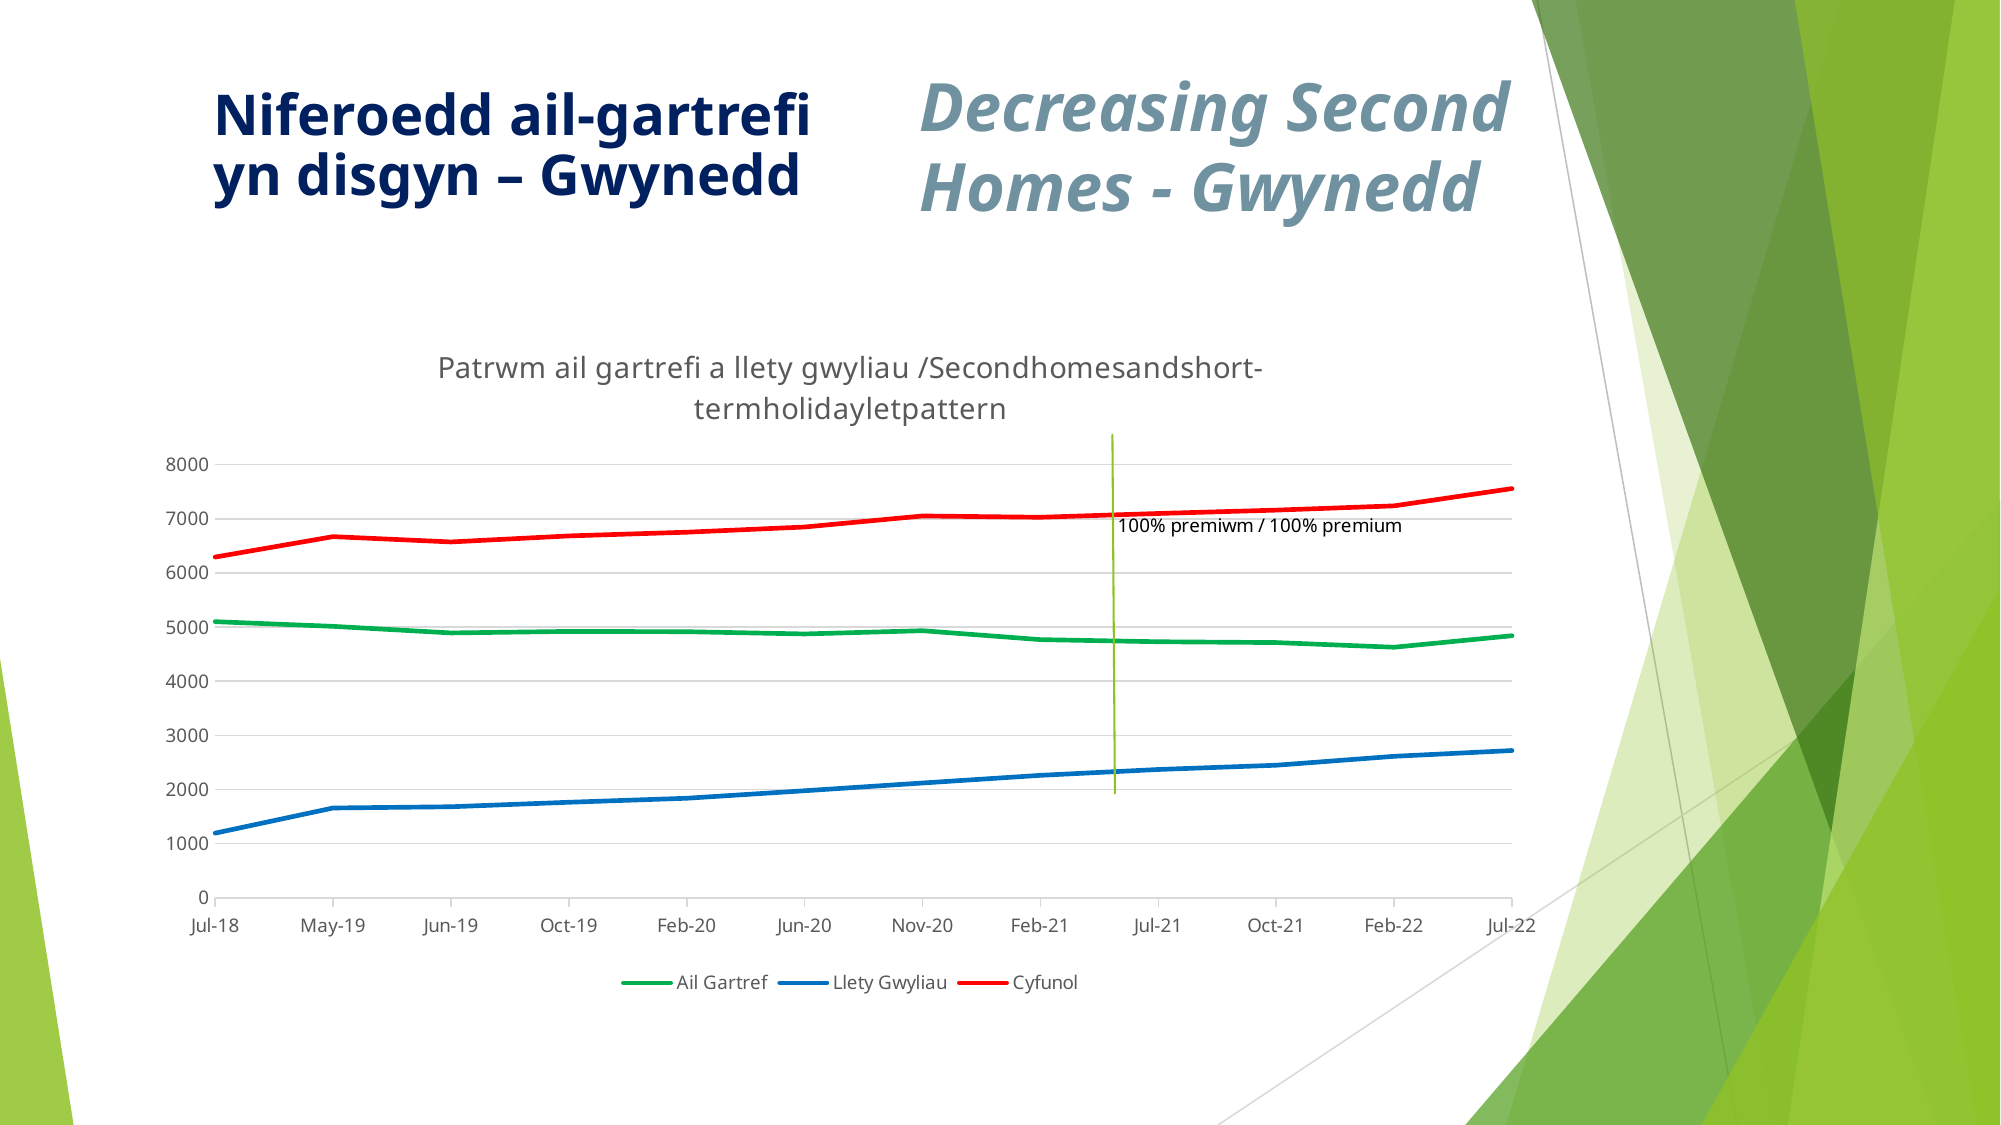

# Decreasing Second Homes - Gwynedd
Niferoedd ail-gartrefi yn disgyn – Gwynedd
### Chart: Patrwm ail gartrefi a llety gwyliau /Secondhomesandshort-termholidayletpattern
| Category | Ail Gartref | Llety Gwyliau | Cyfunol |
|---|---|---|---|
| 43282 | 5100.0 | 1193.0 | 6293.0 |
| 43586 | 5013.0 | 1658.0 | 6671.0 |
| 43617 | 4891.0 | 1681.0 | 6572.0 |
| 43739 | 4920.0 | 1764.0 | 6684.0 |
| 43862 | 4914.0 | 1838.0 | 6752.0 |
| 43983 | 4873.0 | 1976.0 | 6849.0 |
| 44136 | 4933.0 | 2119.0 | 7052.0 |
| 44228 | 4768.0 | 2261.0 | 7029.0 |
| 44378 | 4729.0 | 2369.0 | 7098.0 |
| 44470 | 4713.0 | 2448.0 | 7161.0 |
| 44593 | 4627.0 | 2612.0 | 7239.0 |
| 44743 | 4840.0 | 2719.0 | 7559.0 |